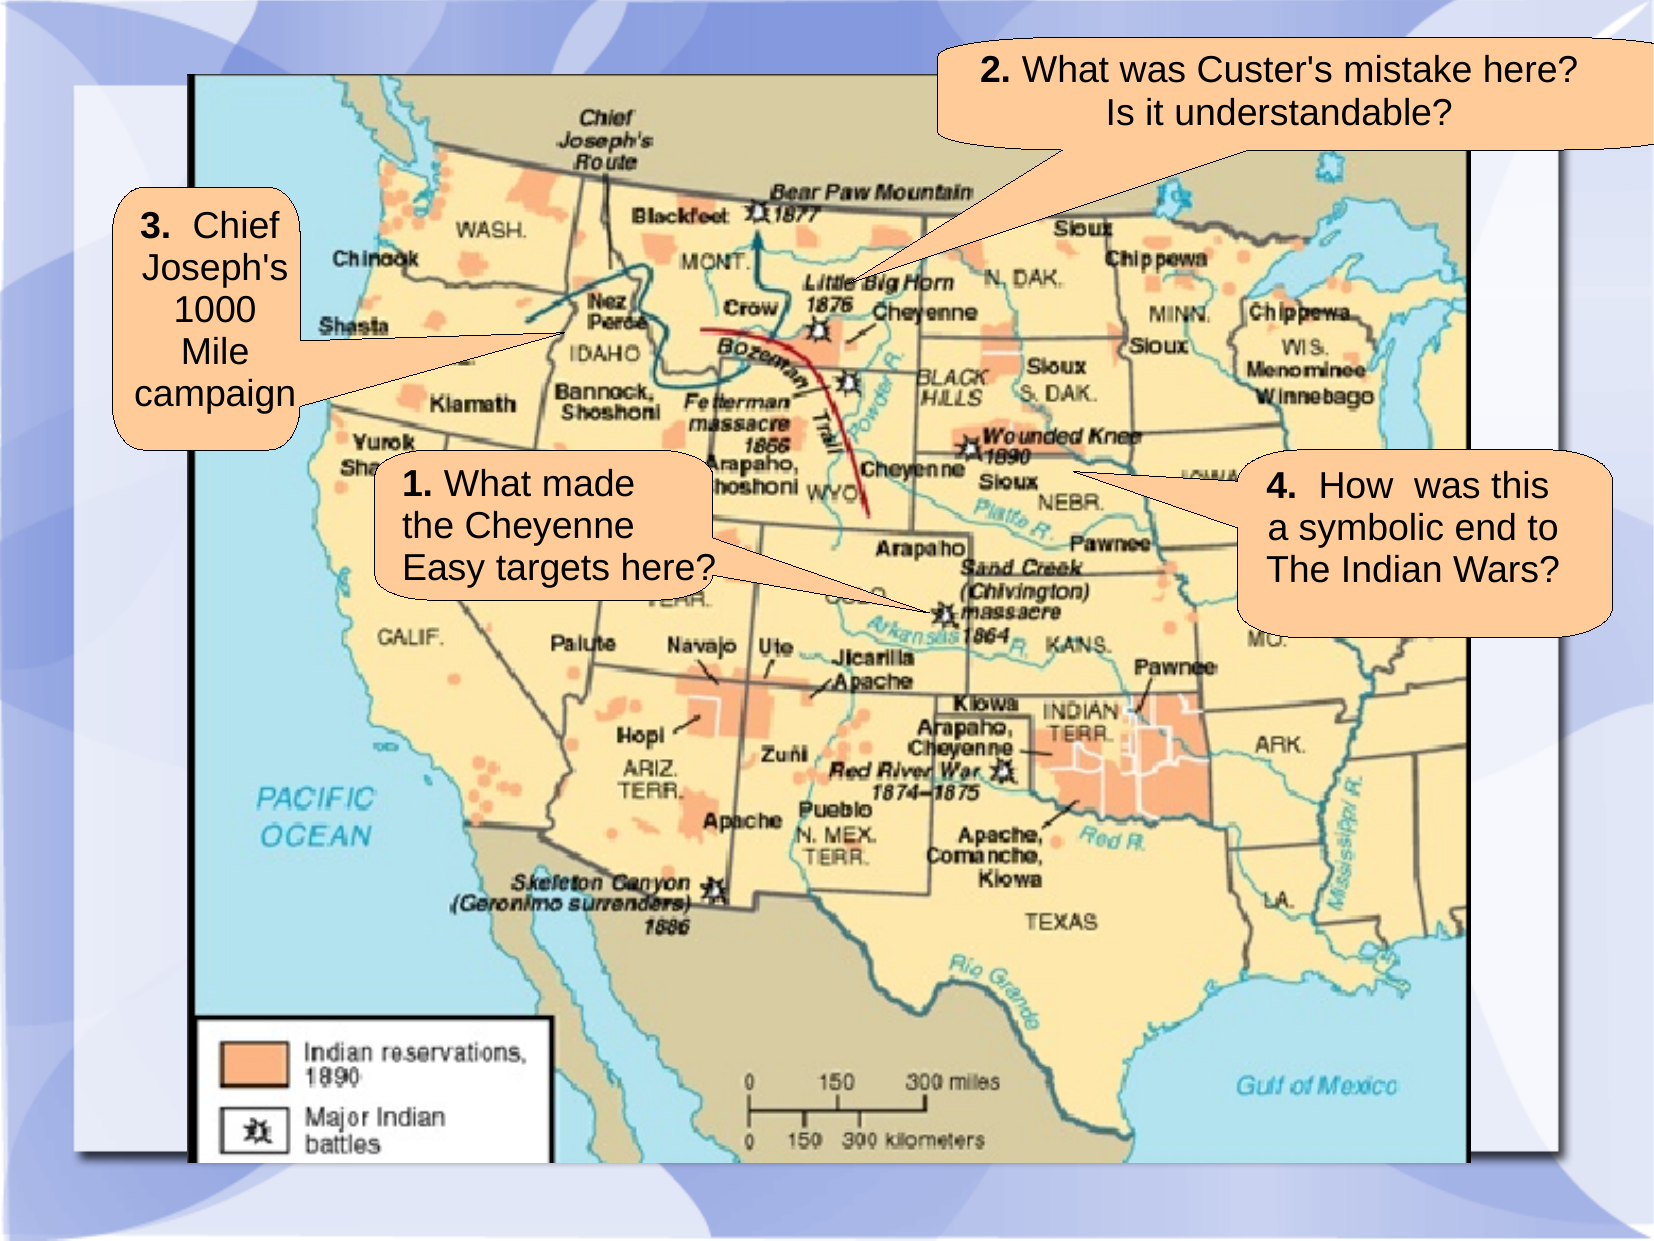

2. What was Custer's mistake here?
Is it understandable?
3. Chief
Joseph's
1000
Mile
campaign
1. What made
the Cheyenne
Easy targets here?
4. How was this
a symbolic end to
The Indian Wars?